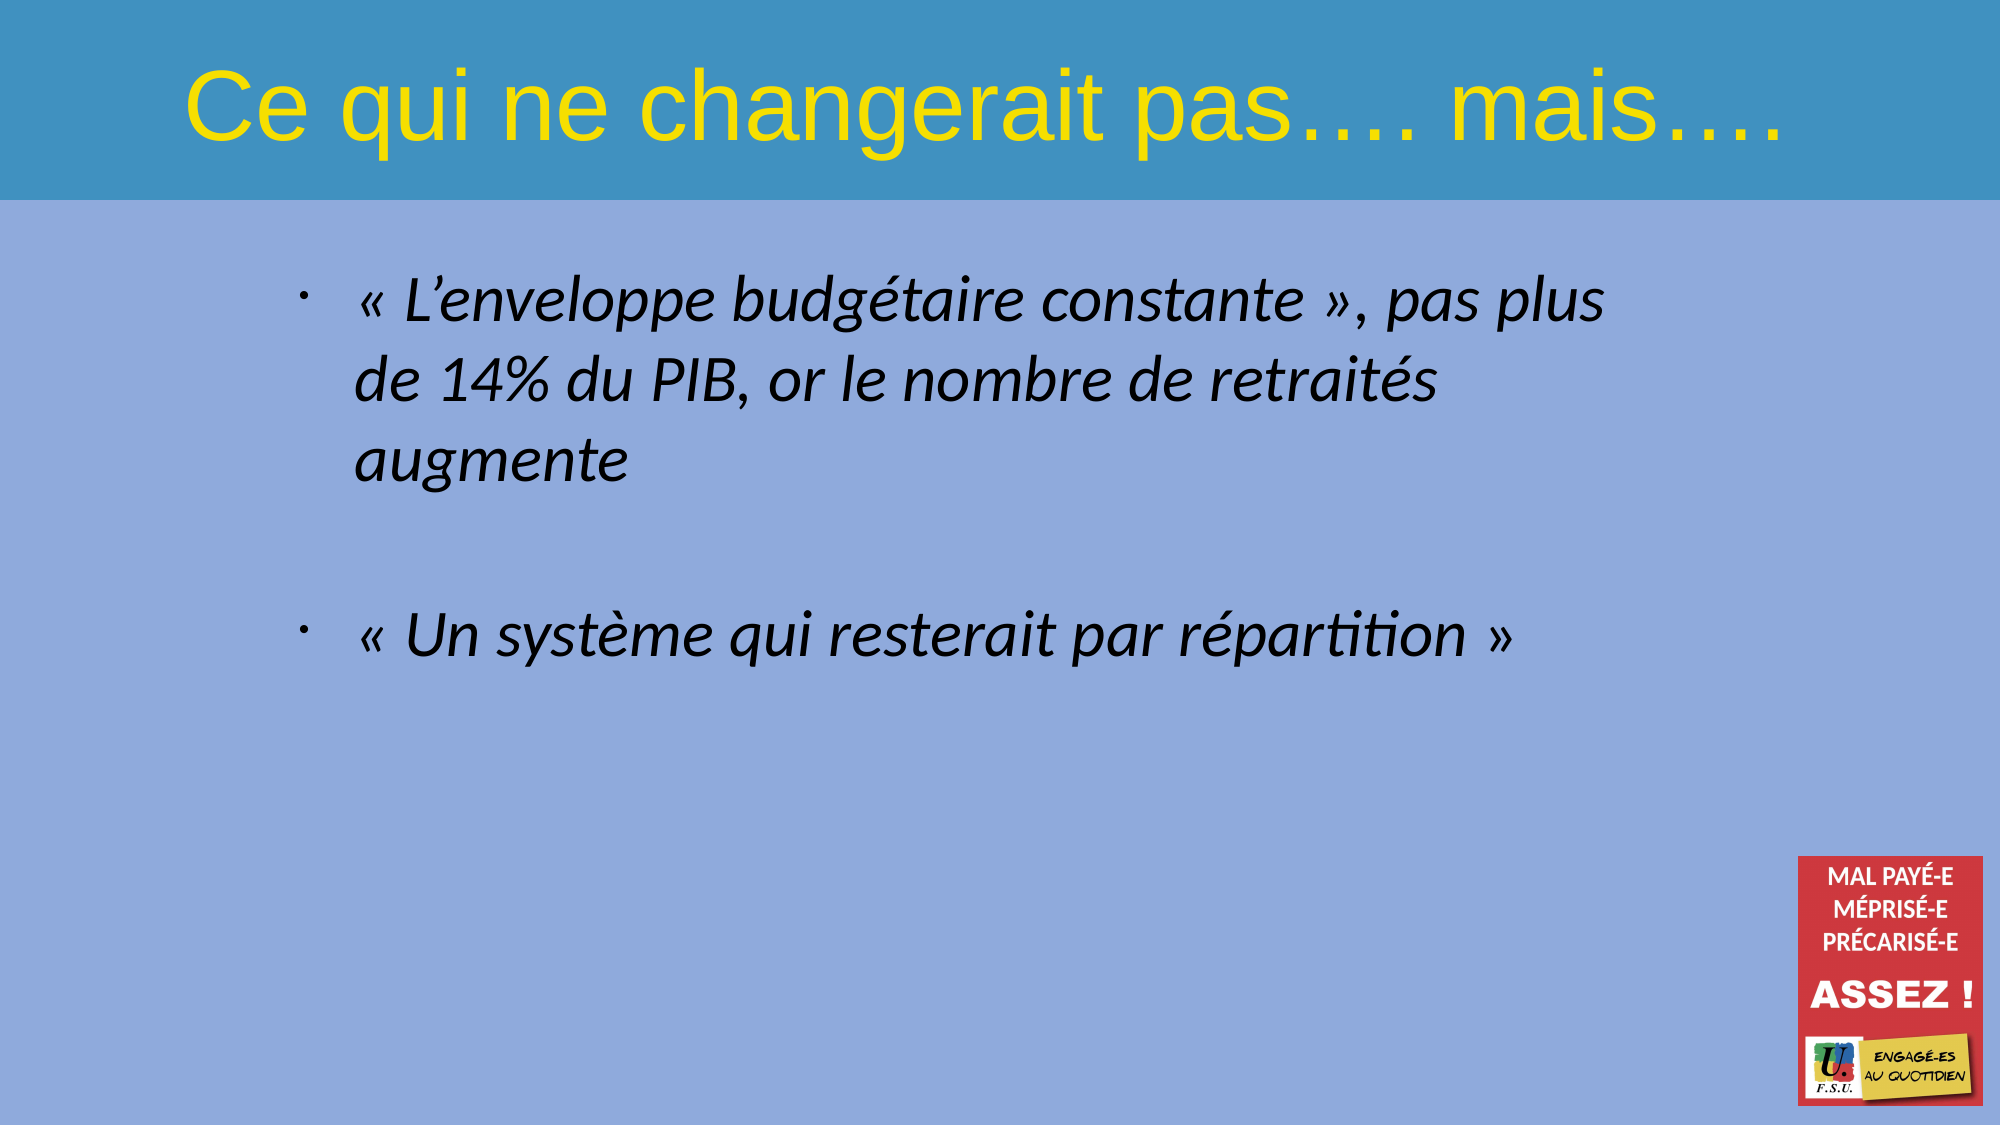

Ce qui ne changerait pas…. mais….
« L’enveloppe budgétaire constante », pas plus de 14% du PIB, or le nombre de retraités augmente
« Un système qui resterait par répartition »